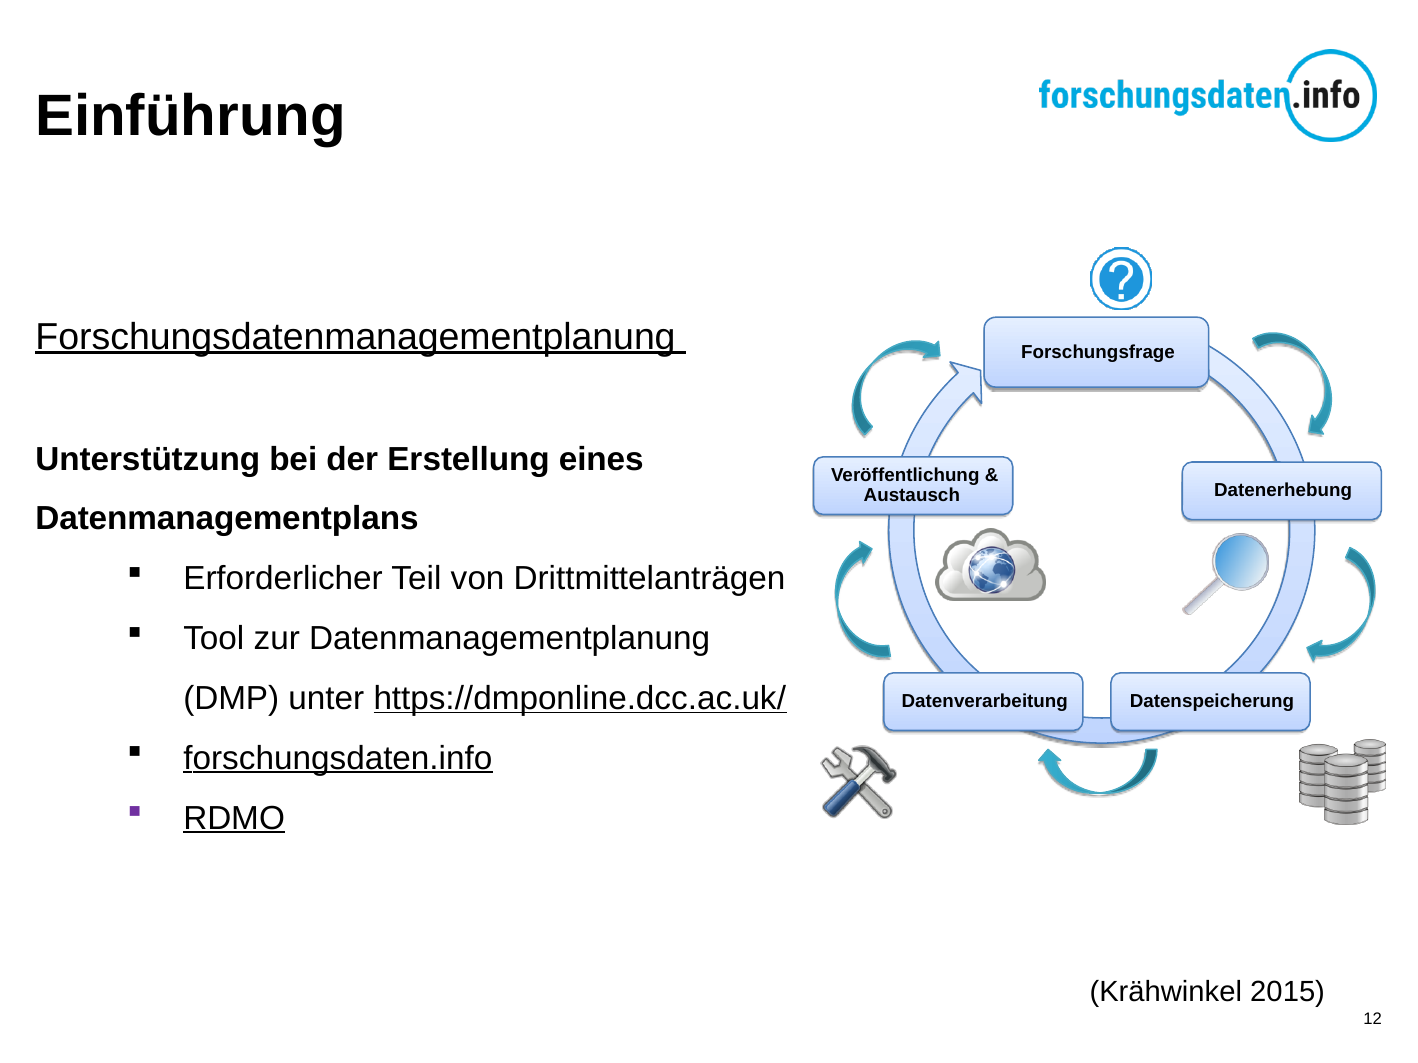

# Einführung
Forschungsdatenmanagementplanung
Unterstützung bei der Erstellung eines
Datenmanagementplans
Erforderlicher Teil von Drittmittelanträgen
Tool zur Datenmanagementplanung (DMP) unter https://dmponline.dcc.ac.uk/
forschungsdaten.info
RDMO
Forschungsfrage
Veröffentlichung & Austausch
Datenerhebung
Datenverarbeitung
Datenspeicherung
(Krähwinkel 2015)